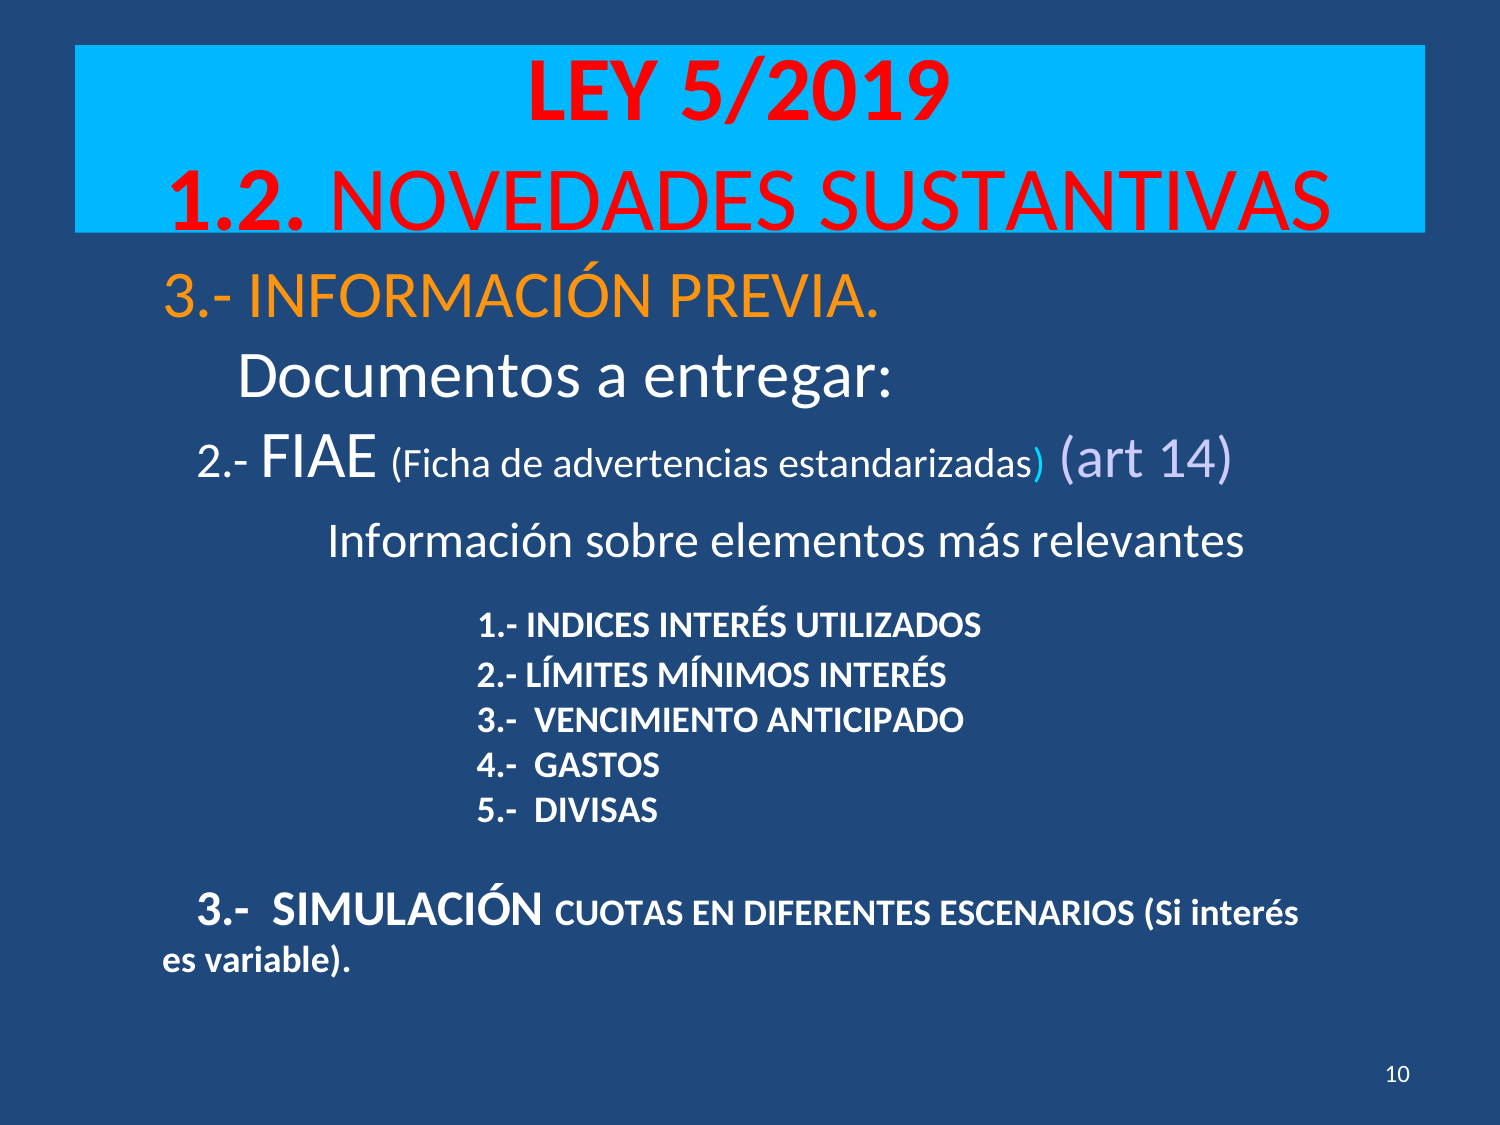

LEY 5/2019
1.2. NOVEDADES SUSTANTIVAS
3.- INFORMACIÓN PREVIA.
 Documentos a entregar:
 2.- FIAE (Ficha de advertencias estandarizadas) (art 14)
 Información sobre elementos más relevantes
 1.- INDICES INTERÉS UTILIZADOS
 2.- LÍMITES MÍNIMOS INTERÉS
 3.- VENCIMIENTO ANTICIPADO
 4.- GASTOS
 5.- DIVISAS
 3.- SIMULACIÓN CUOTAS EN DIFERENTES ESCENARIOS (Si interés es variable).